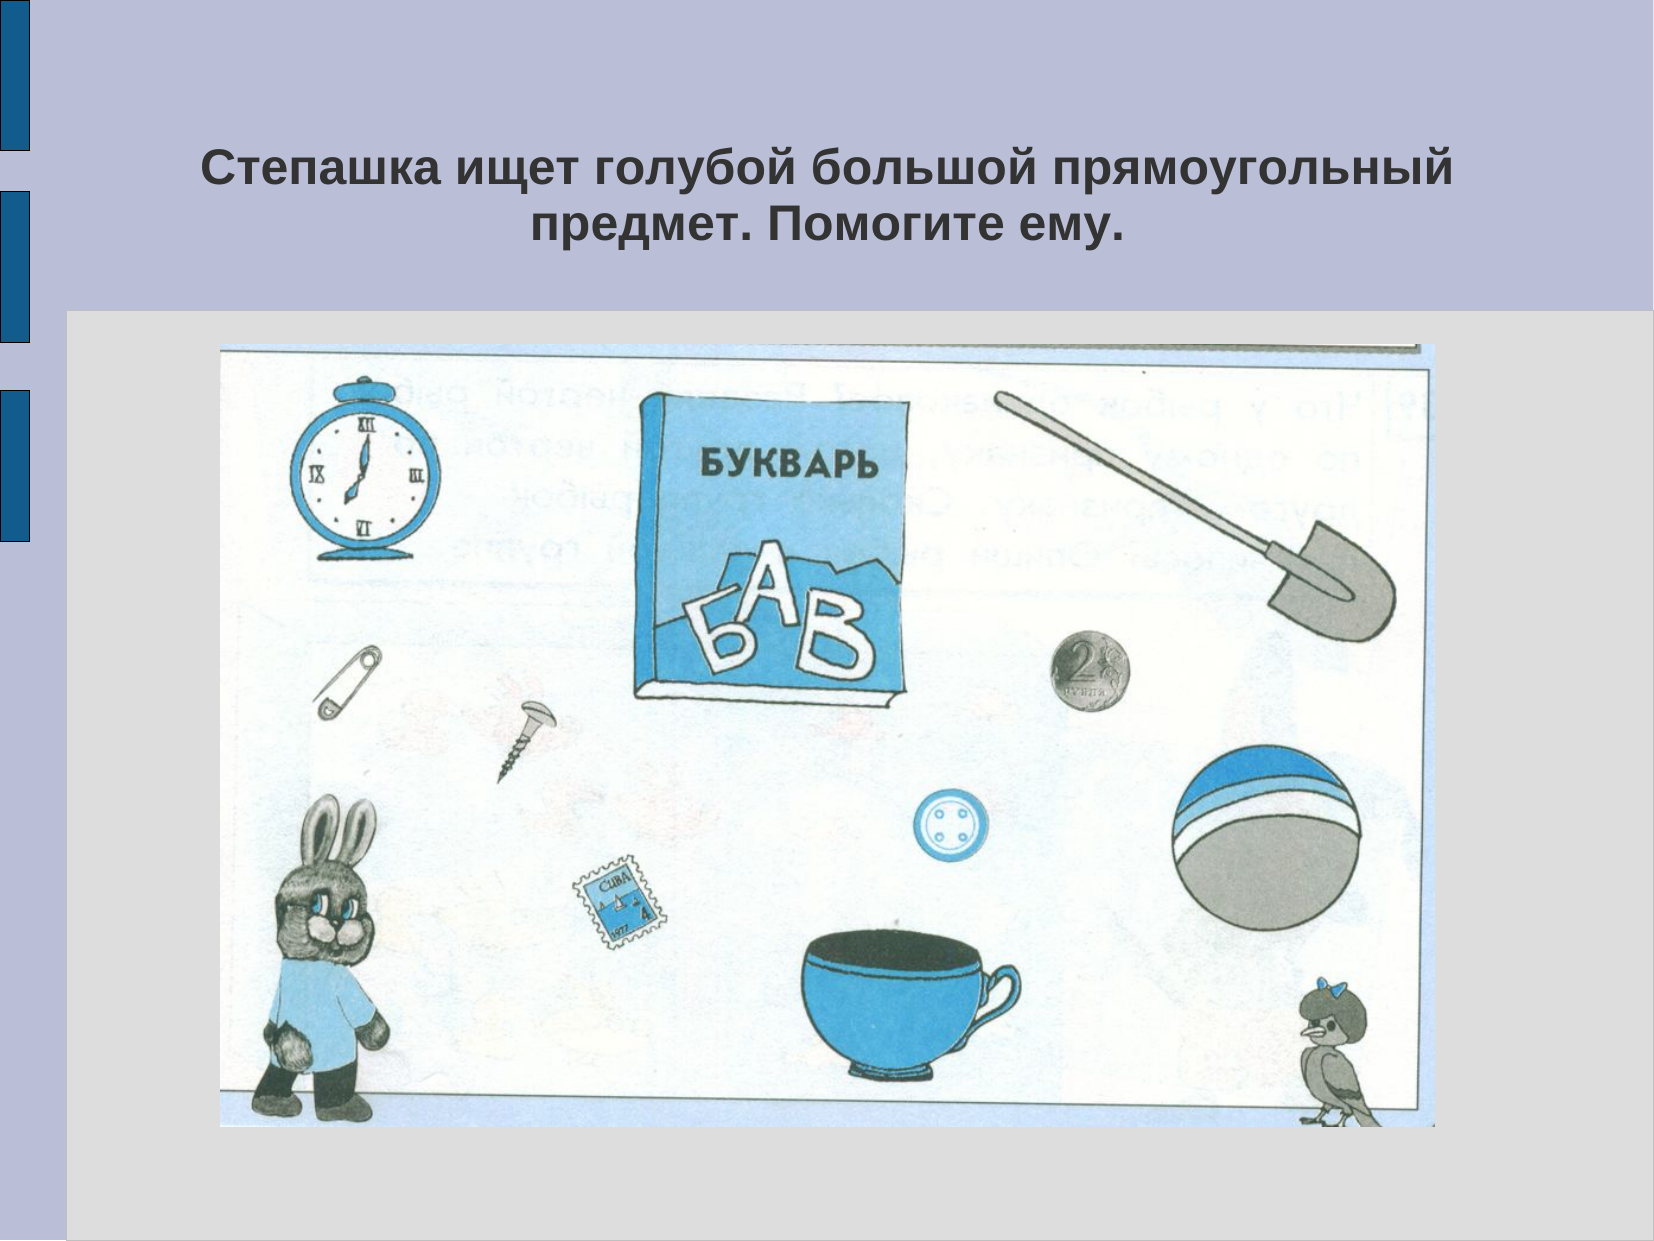

# Степашка ищет голубой большой прямоугольный предмет. Помогите ему.